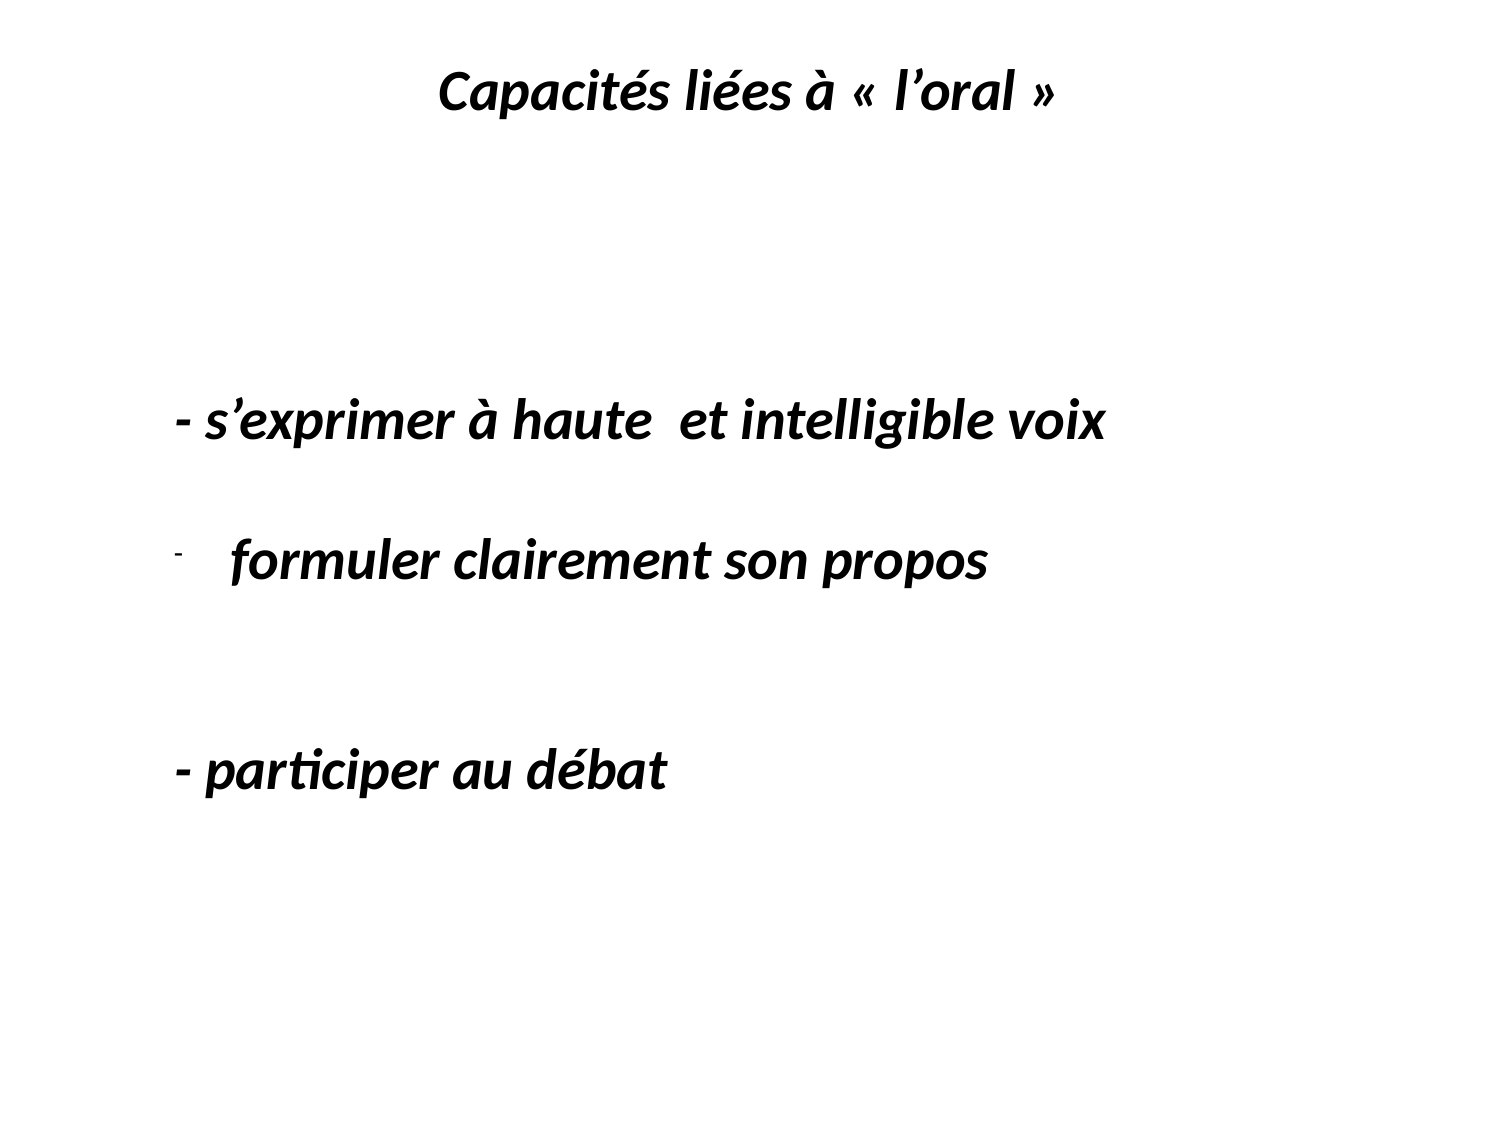

# Capacités liées à « l’oral »
- s’exprimer à haute et intelligible voix
formuler clairement son propos
- participer au débat